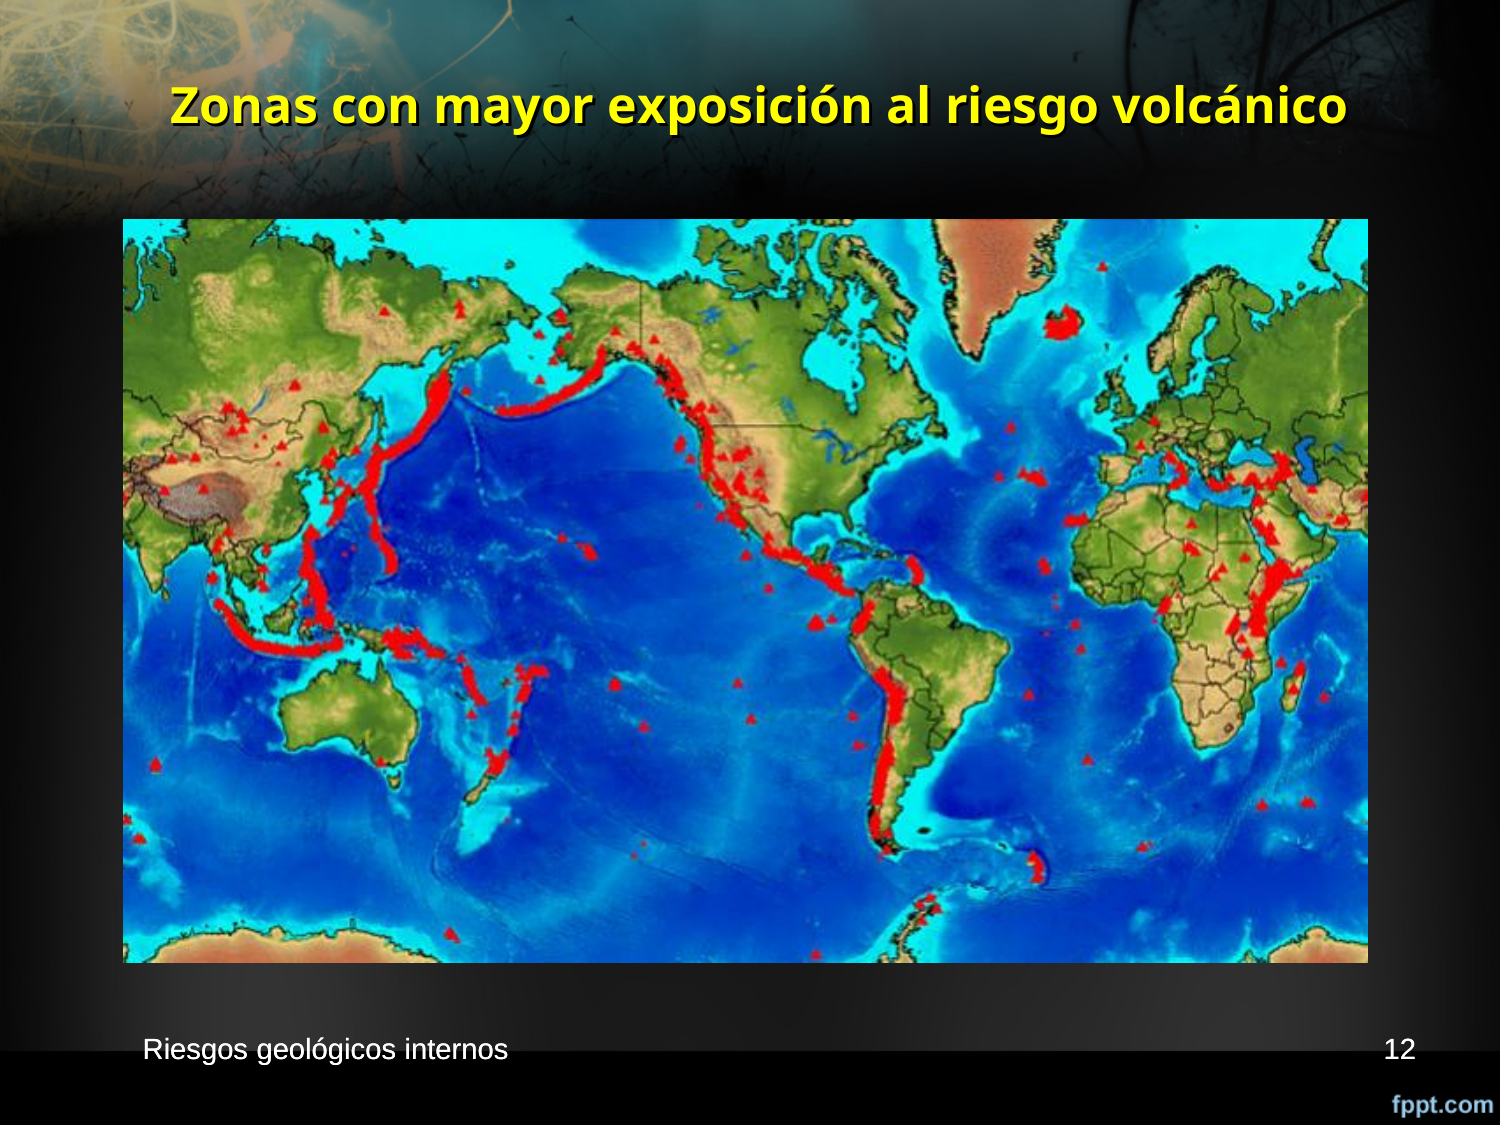

Zonas con mayor exposición al riesgo volcánico
Riesgos geológicos internos
Riesgos geológicos internos